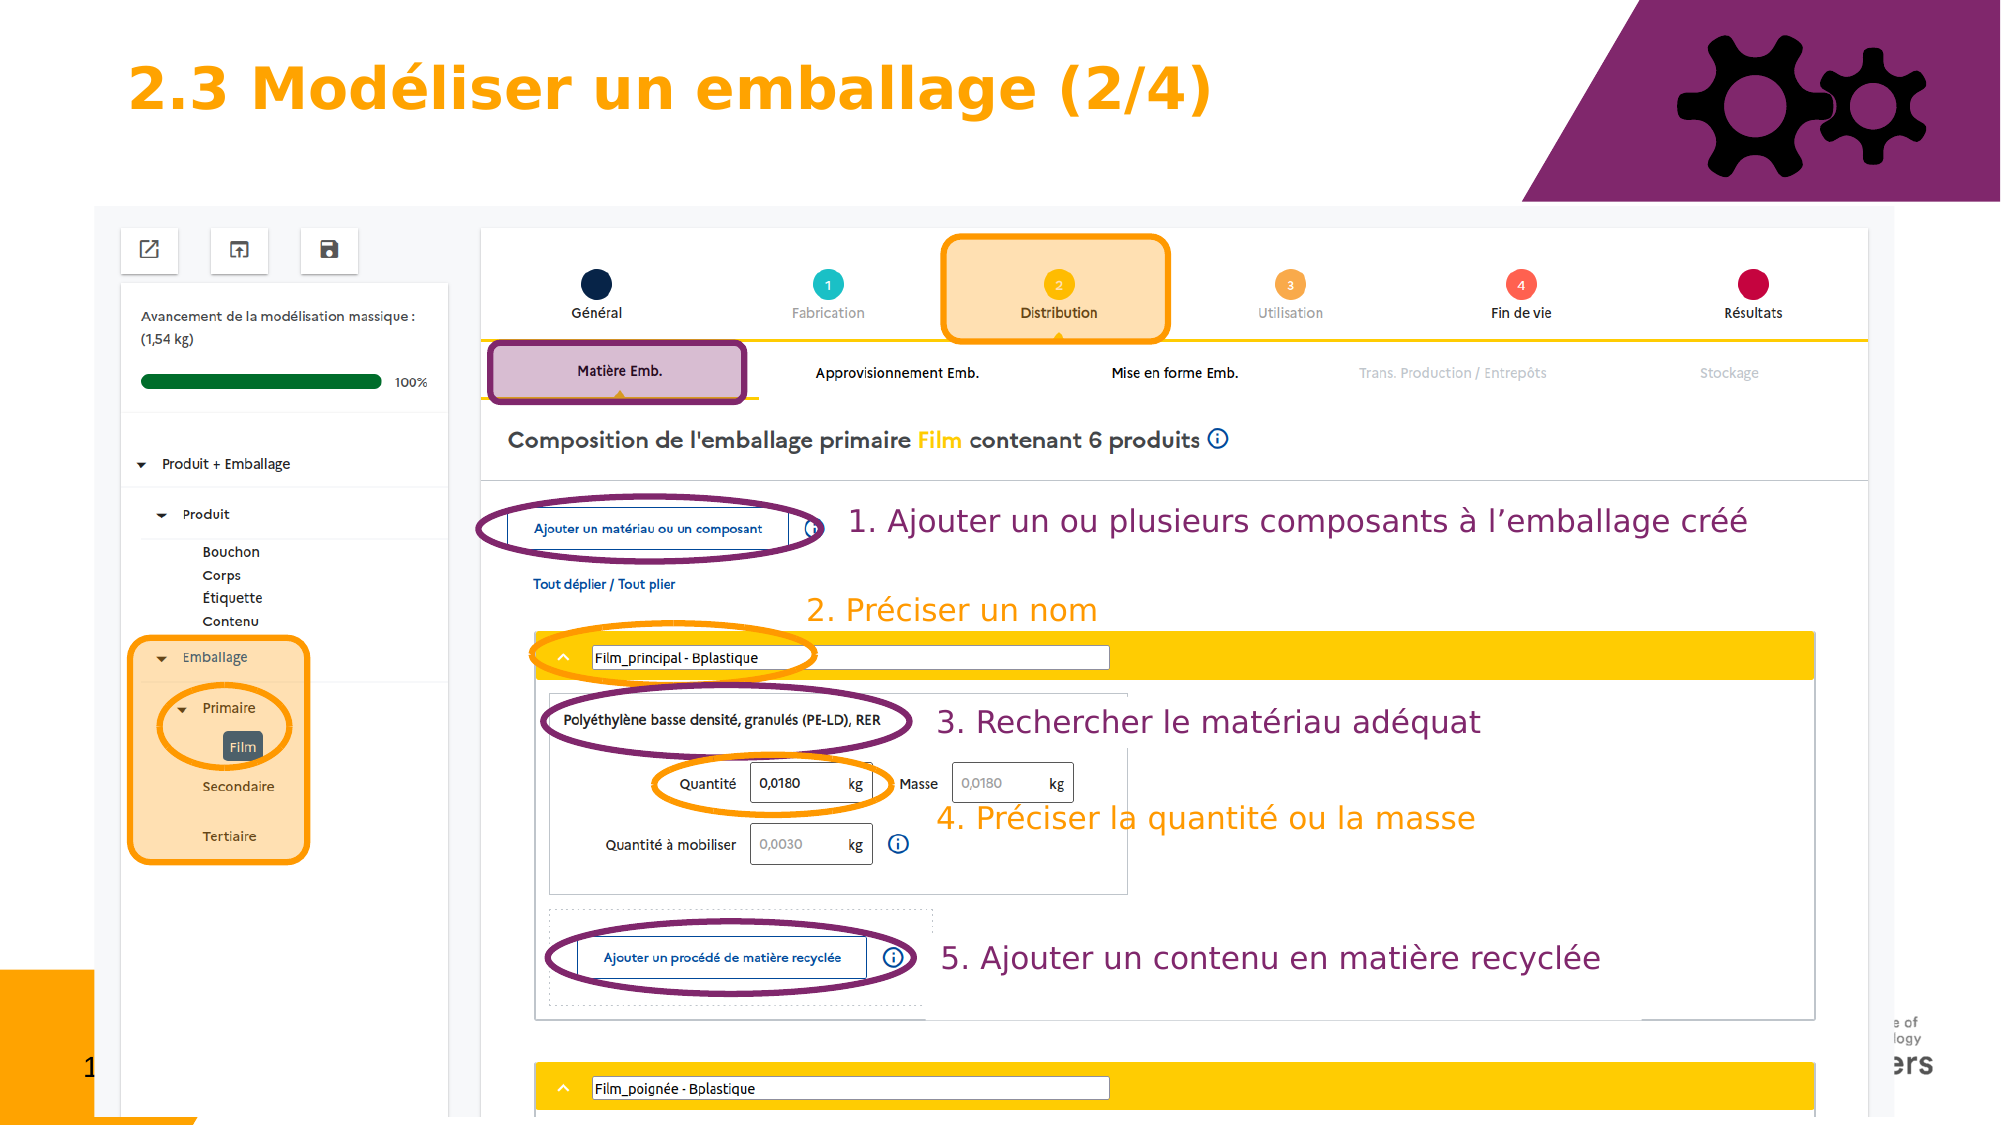

# 2.3 Modéliser un emballage (2/4)
1. Ajouter un ou plusieurs composants à l’emballage créé
2. Préciser un nom
3. Rechercher le matériau adéquat
4. Préciser la quantité ou la masse
5. Ajouter un contenu en matière recyclée